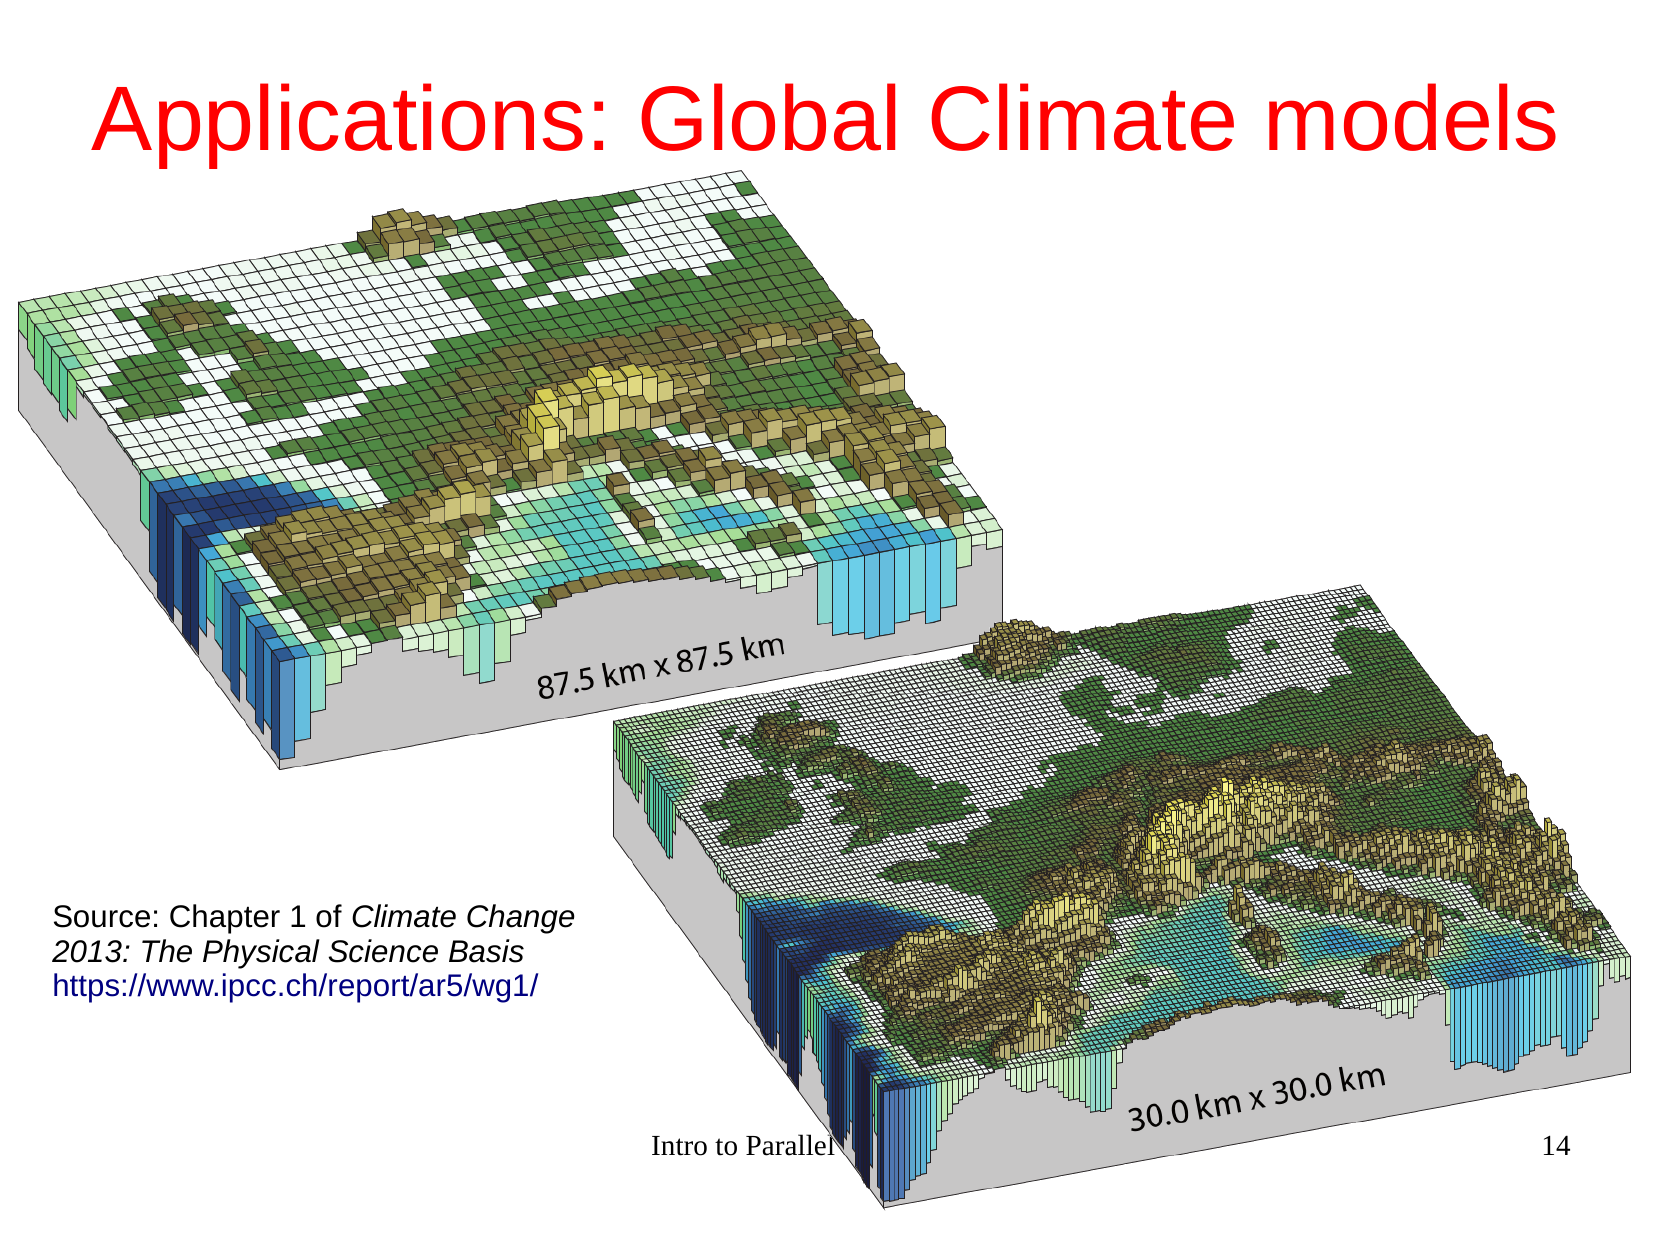

# Applications: Global Climate models
Source: Chapter 1 of Climate Change 2013: The Physical Science Basis https://www.ipcc.ch/report/ar5/wg1/
Intro to Parallel Programming
14